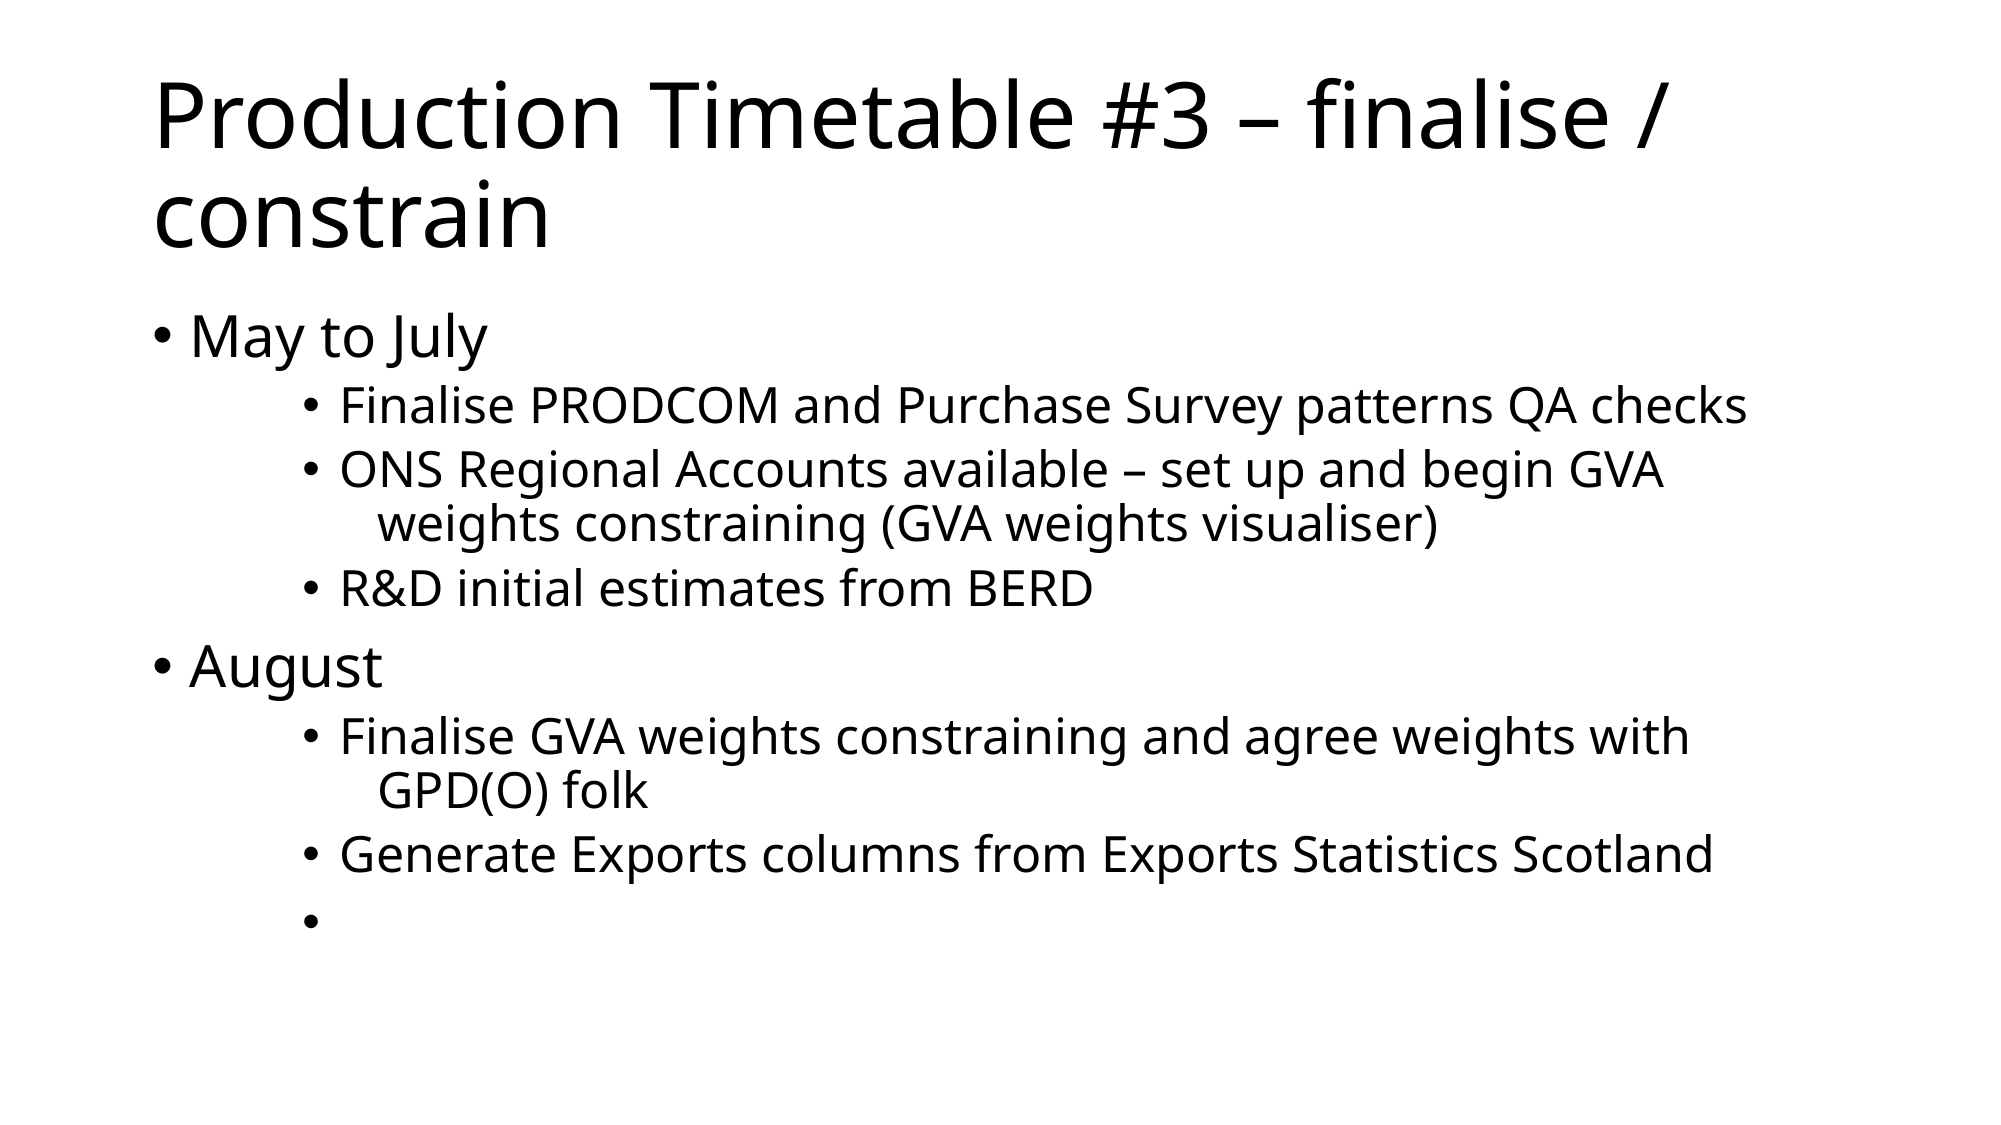

# Production Timetable #3 – finalise / constrain
May to July
Finalise PRODCOM and Purchase Survey patterns QA checks
ONS Regional Accounts available – set up and begin GVA weights constraining (GVA weights visualiser)
R&D initial estimates from BERD
August
Finalise GVA weights constraining and agree weights with GPD(O) folk
Generate Exports columns from Exports Statistics Scotland